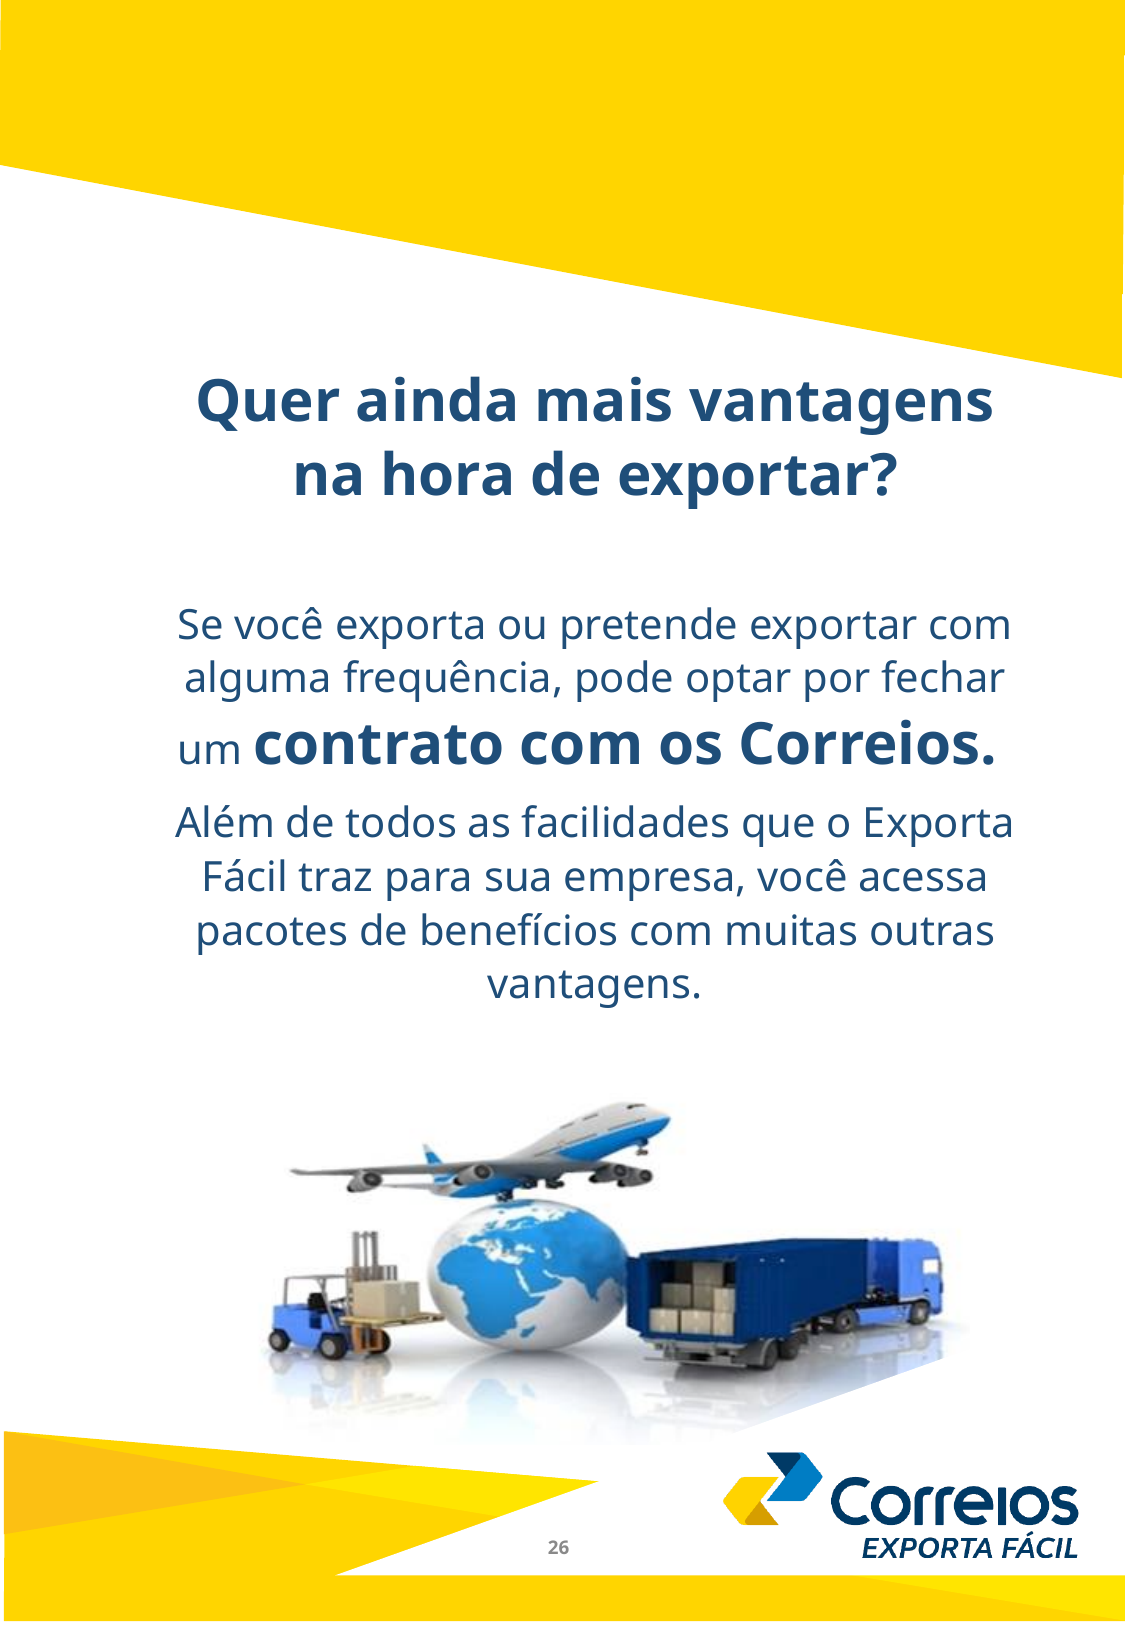

Quer ainda mais vantagens na hora de exportar?
Se você exporta ou pretende exportar com alguma frequência, pode optar por fechar um contrato com os Correios.
Além de todos as facilidades que o Exporta Fácil traz para sua empresa, você acessa pacotes de benefícios com muitas outras vantagens.